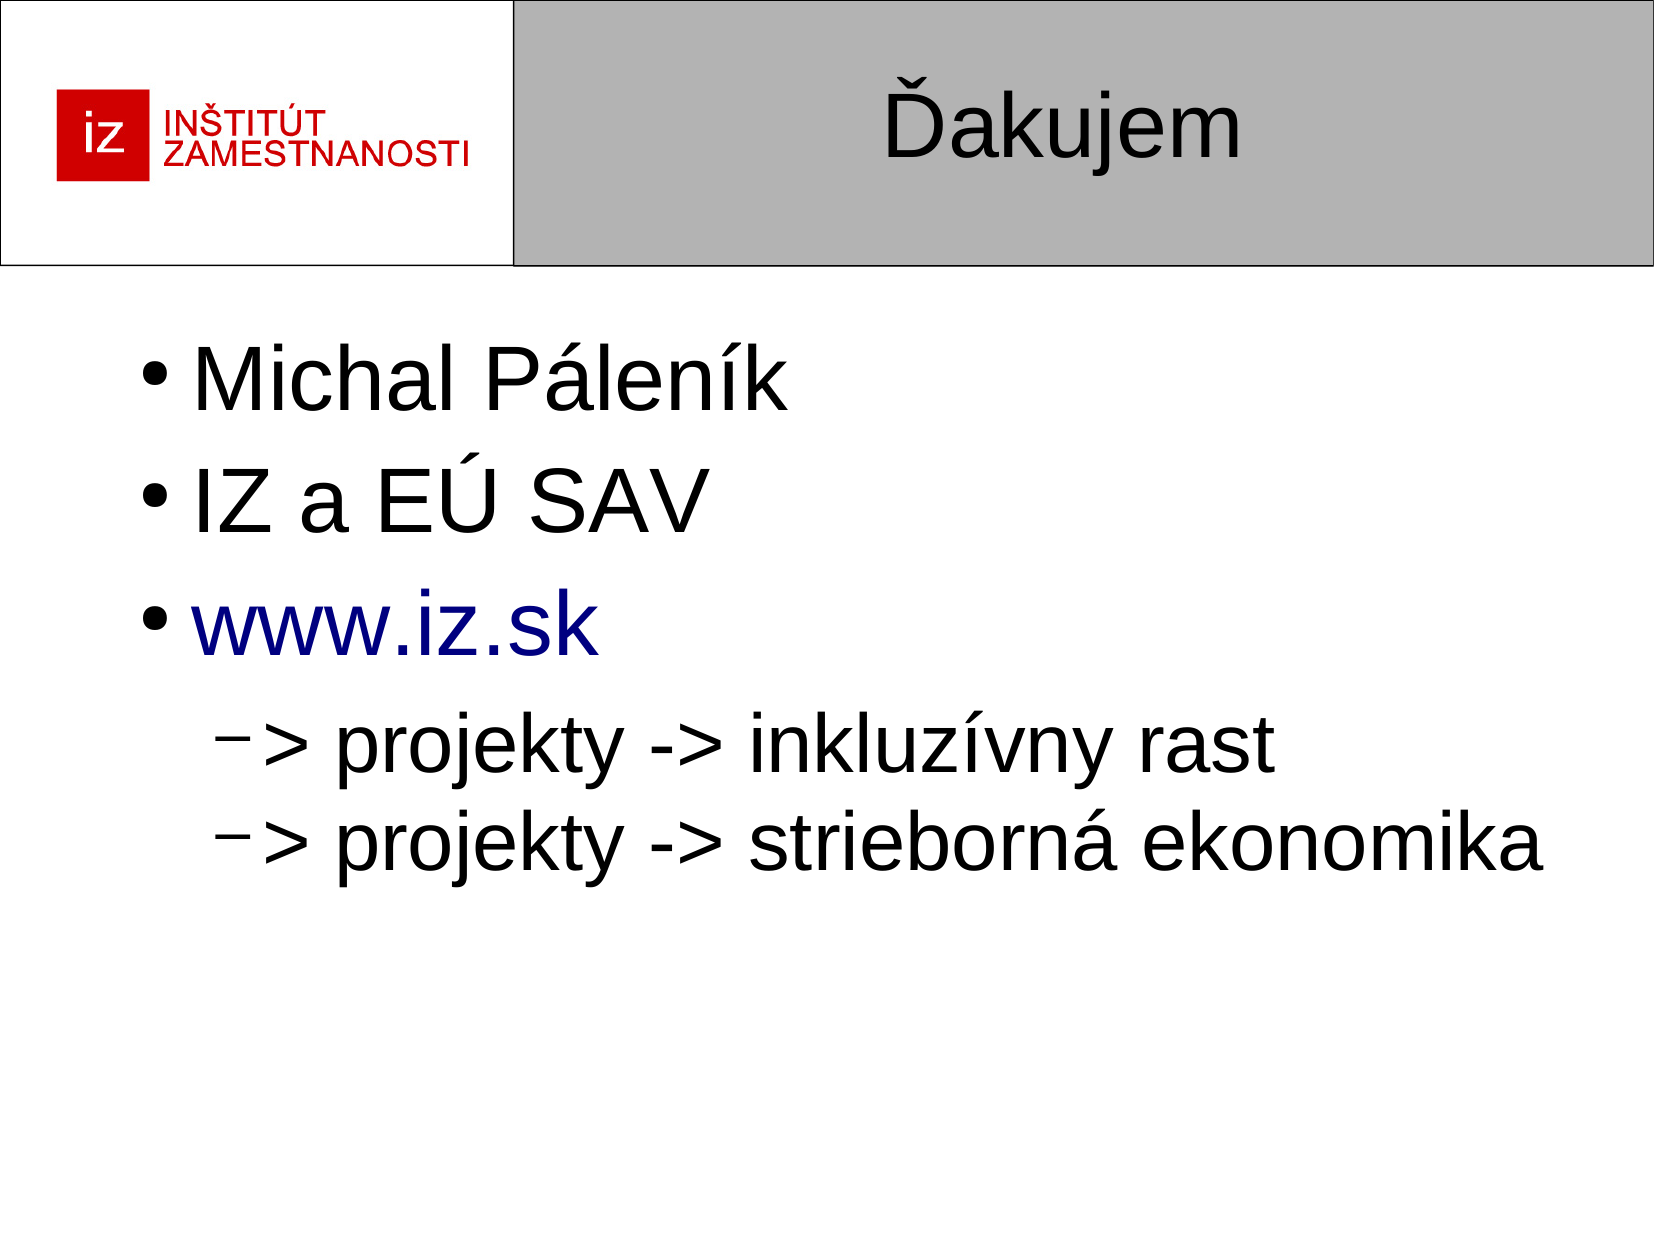

# Ďakujem
Michal Páleník
IZ a EÚ SAV
www.iz.sk
> projekty -> inkluzívny rast
> projekty -> strieborná ekonomika